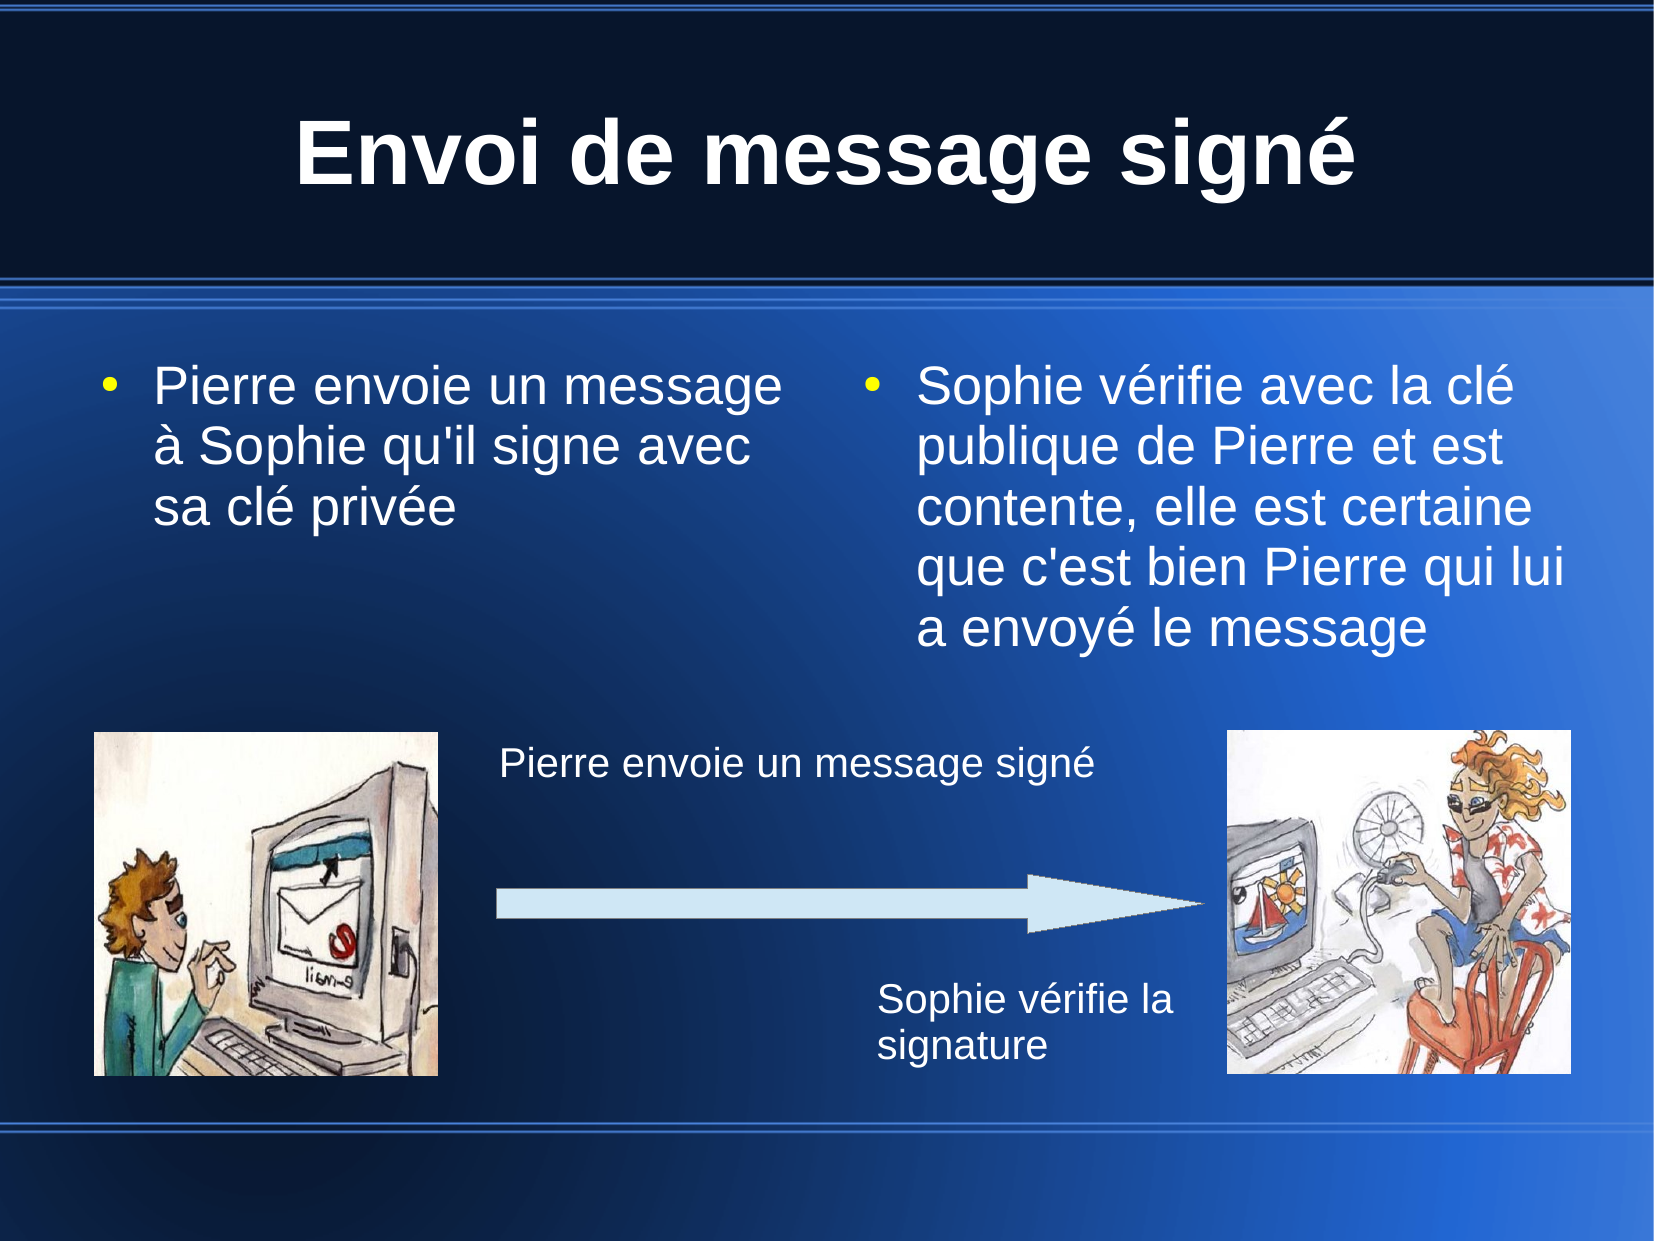

# Envoi de message signé
Pierre envoie un message à Sophie qu'il signe avec sa clé privée
Sophie vérifie avec la clé publique de Pierre et est contente, elle est certaine que c'est bien Pierre qui lui a envoyé le message
Pierre envoie un message signé
Sophie vérifie la signature